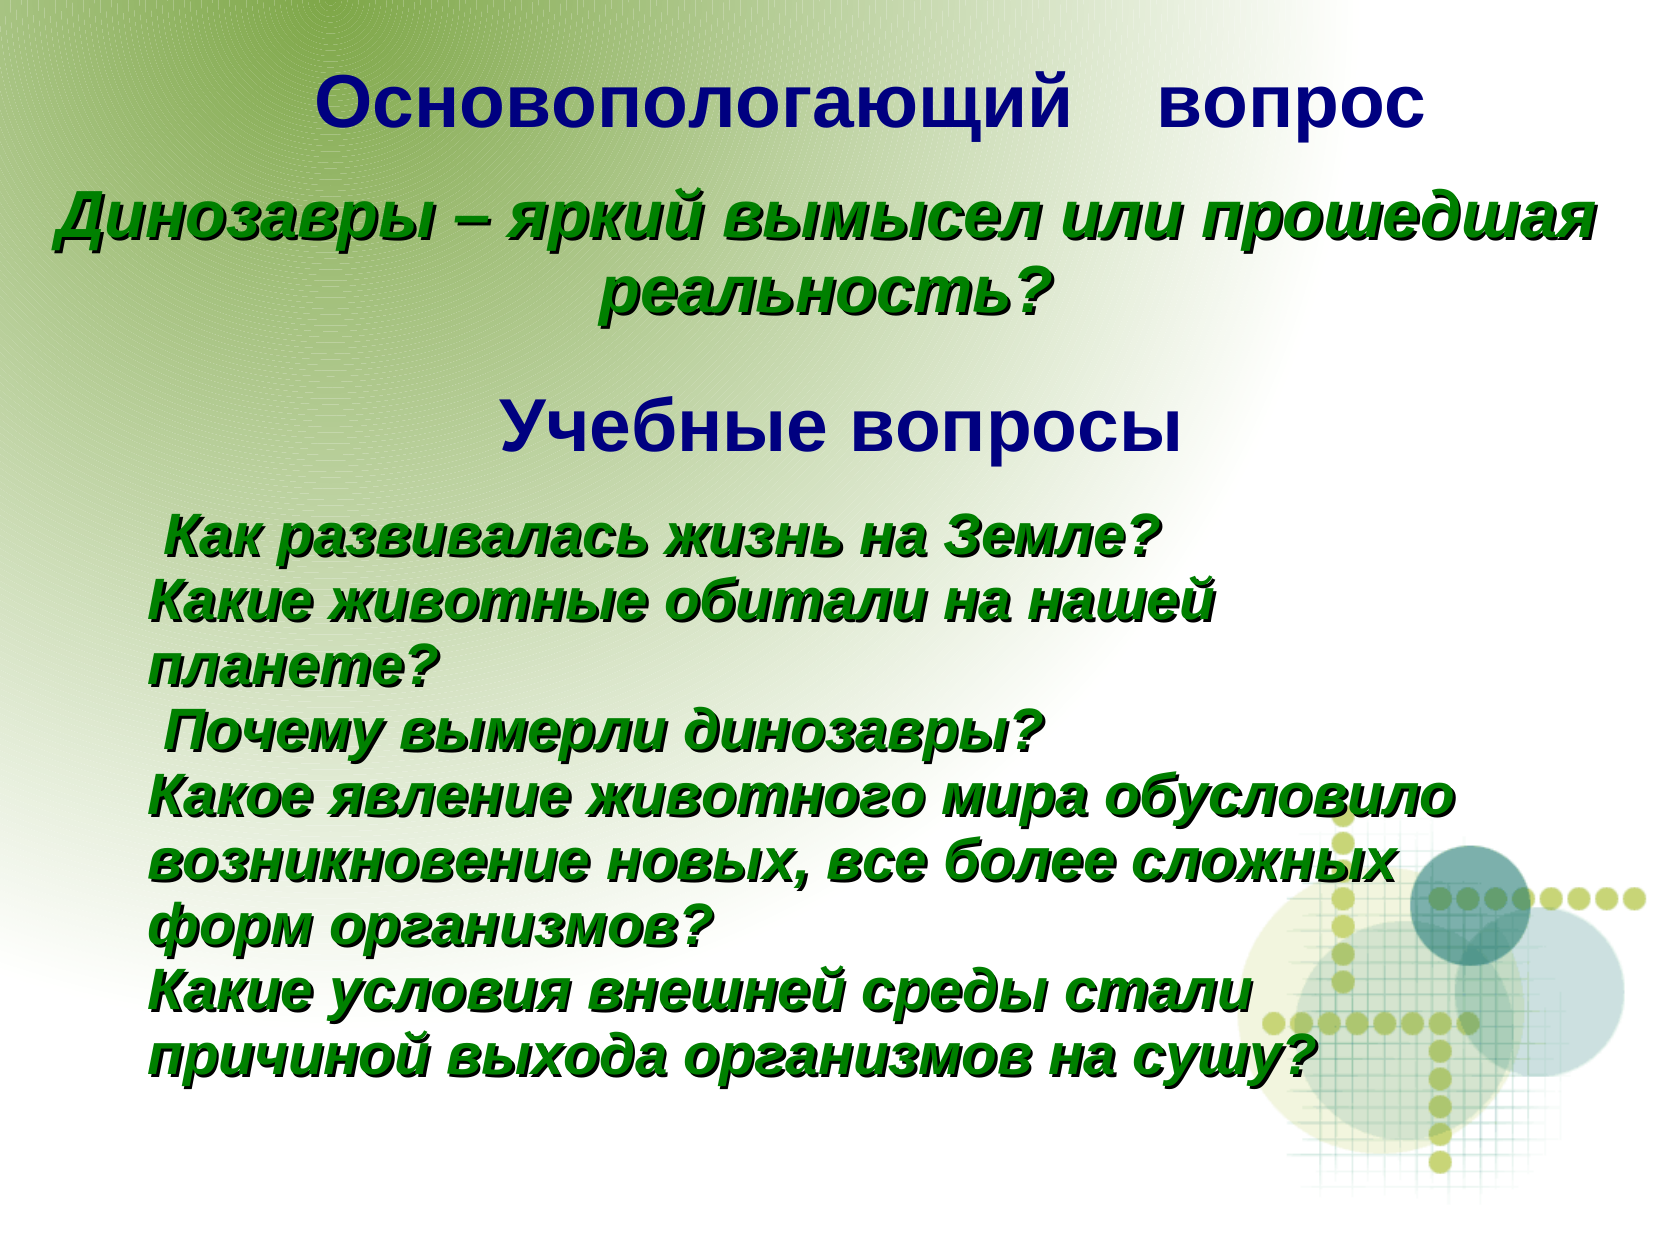

Основопологающий вопрос
Динозавры – яркий вымысел или прошедшая реальность?
Учебные вопросы
 Как развивалась жизнь на Земле?
Какие животные обитали на нашей планете?
 Почему вымерли динозавры?
Какое явление животного мира обусловило возникновение новых, все более сложных форм организмов?
Какие условия внешней среды стали причиной выхода организмов на сушу?